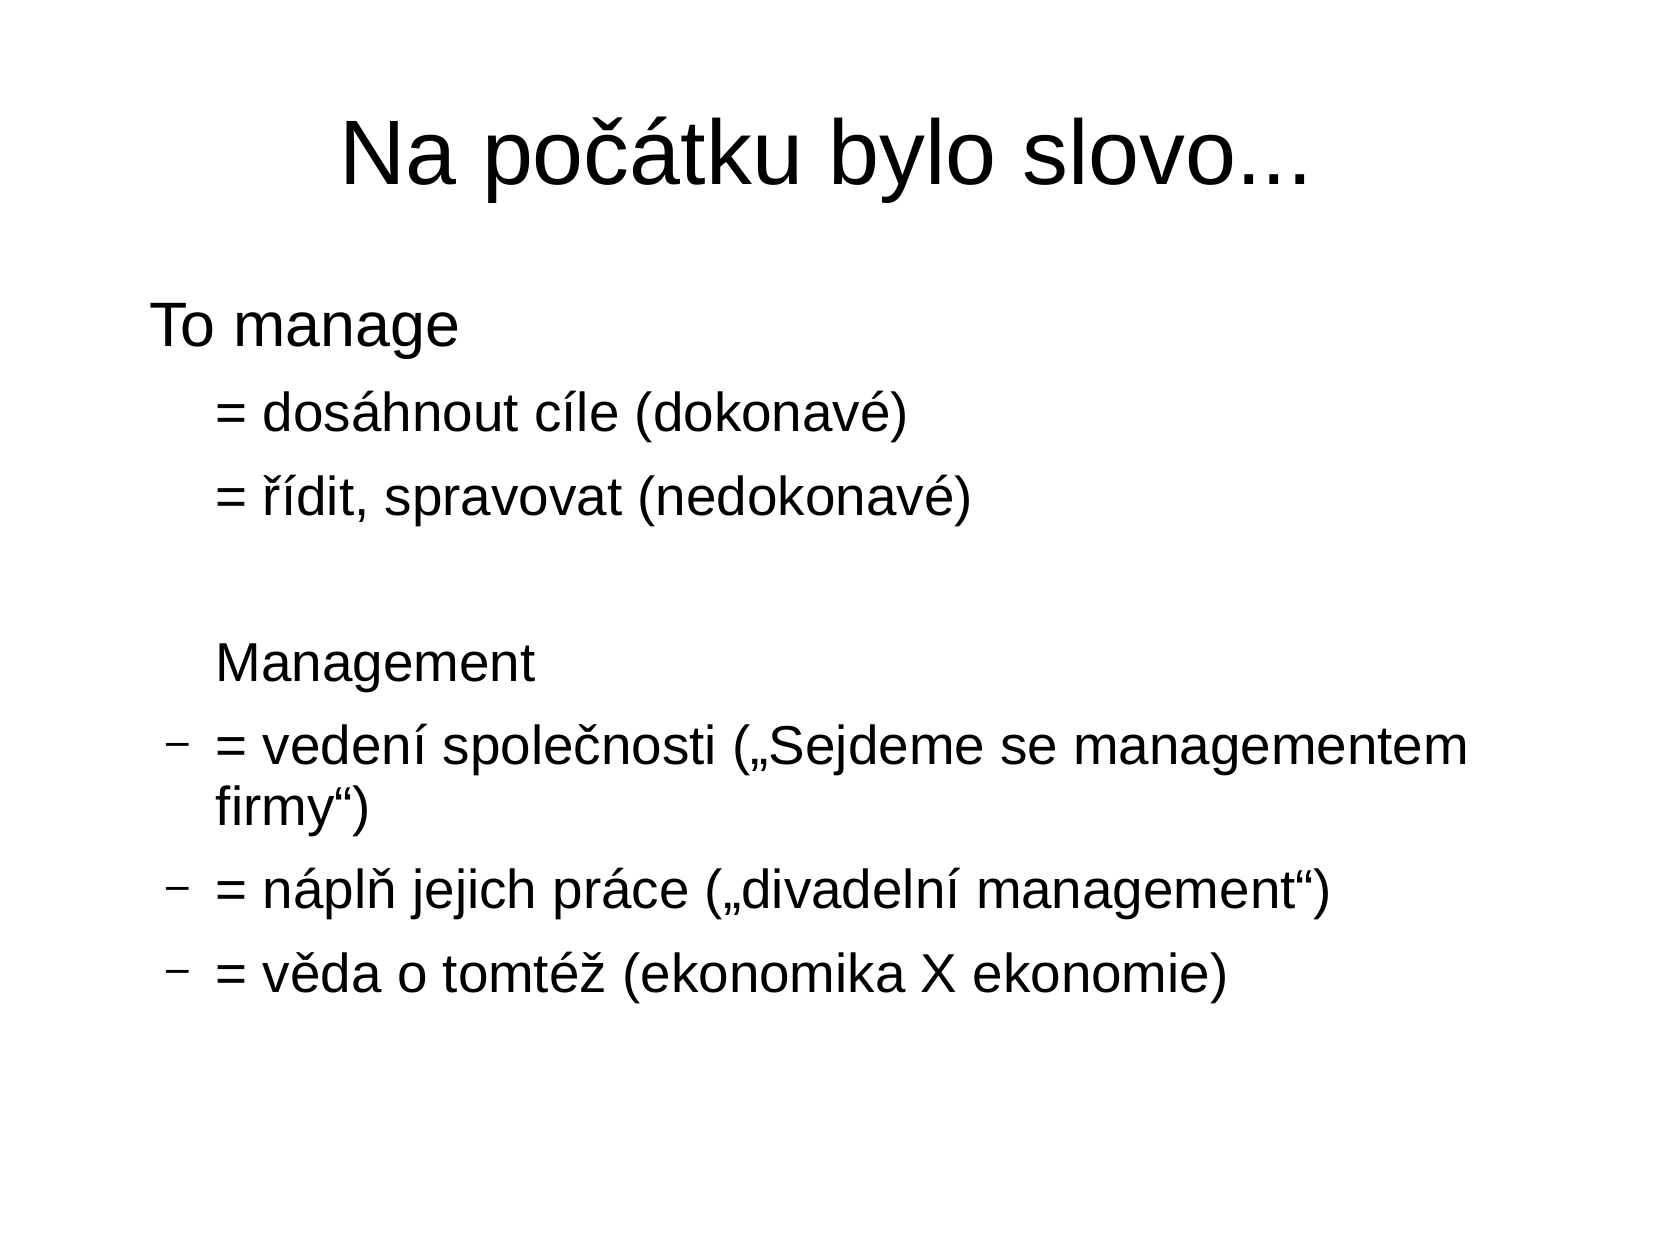

# Na počátku bylo slovo...
To manage
= dosáhnout cíle (dokonavé)
= řídit, spravovat (nedokonavé)
Management
= vedení společnosti („Sejdeme se managementem firmy“)
= náplň jejich práce („divadelní management“)
= věda o tomtéž (ekonomika X ekonomie)